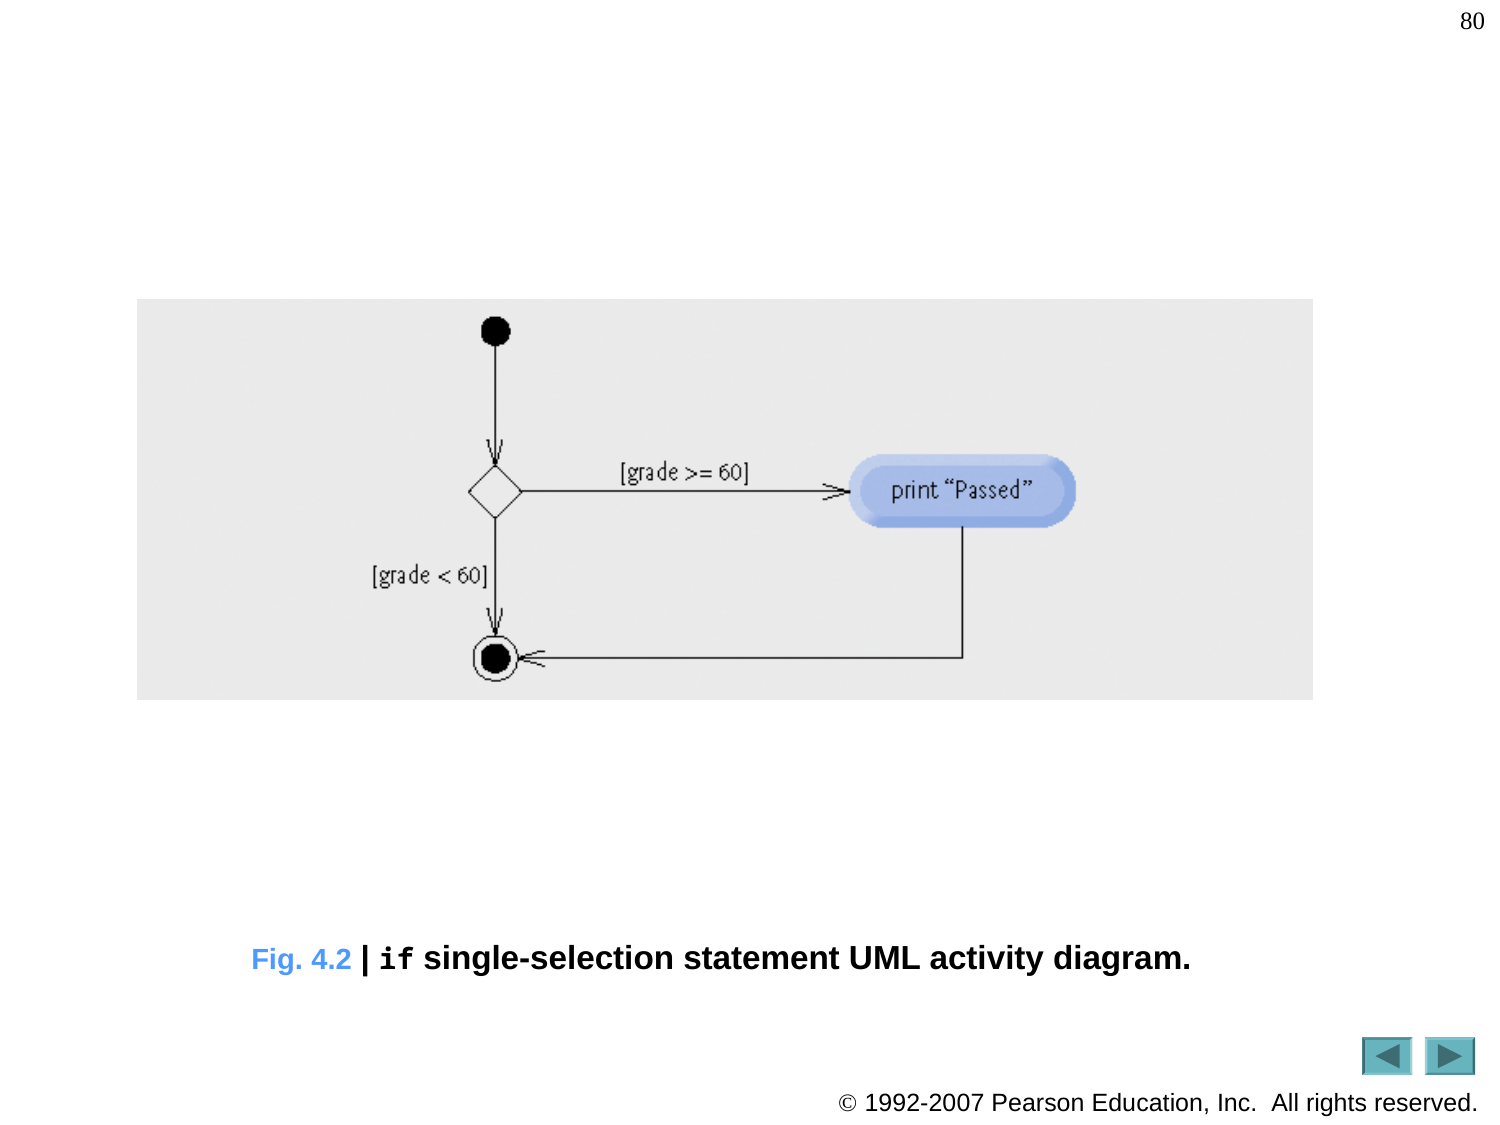

80
# Fig. 4.2 | if single-selection statement UML activity diagram.